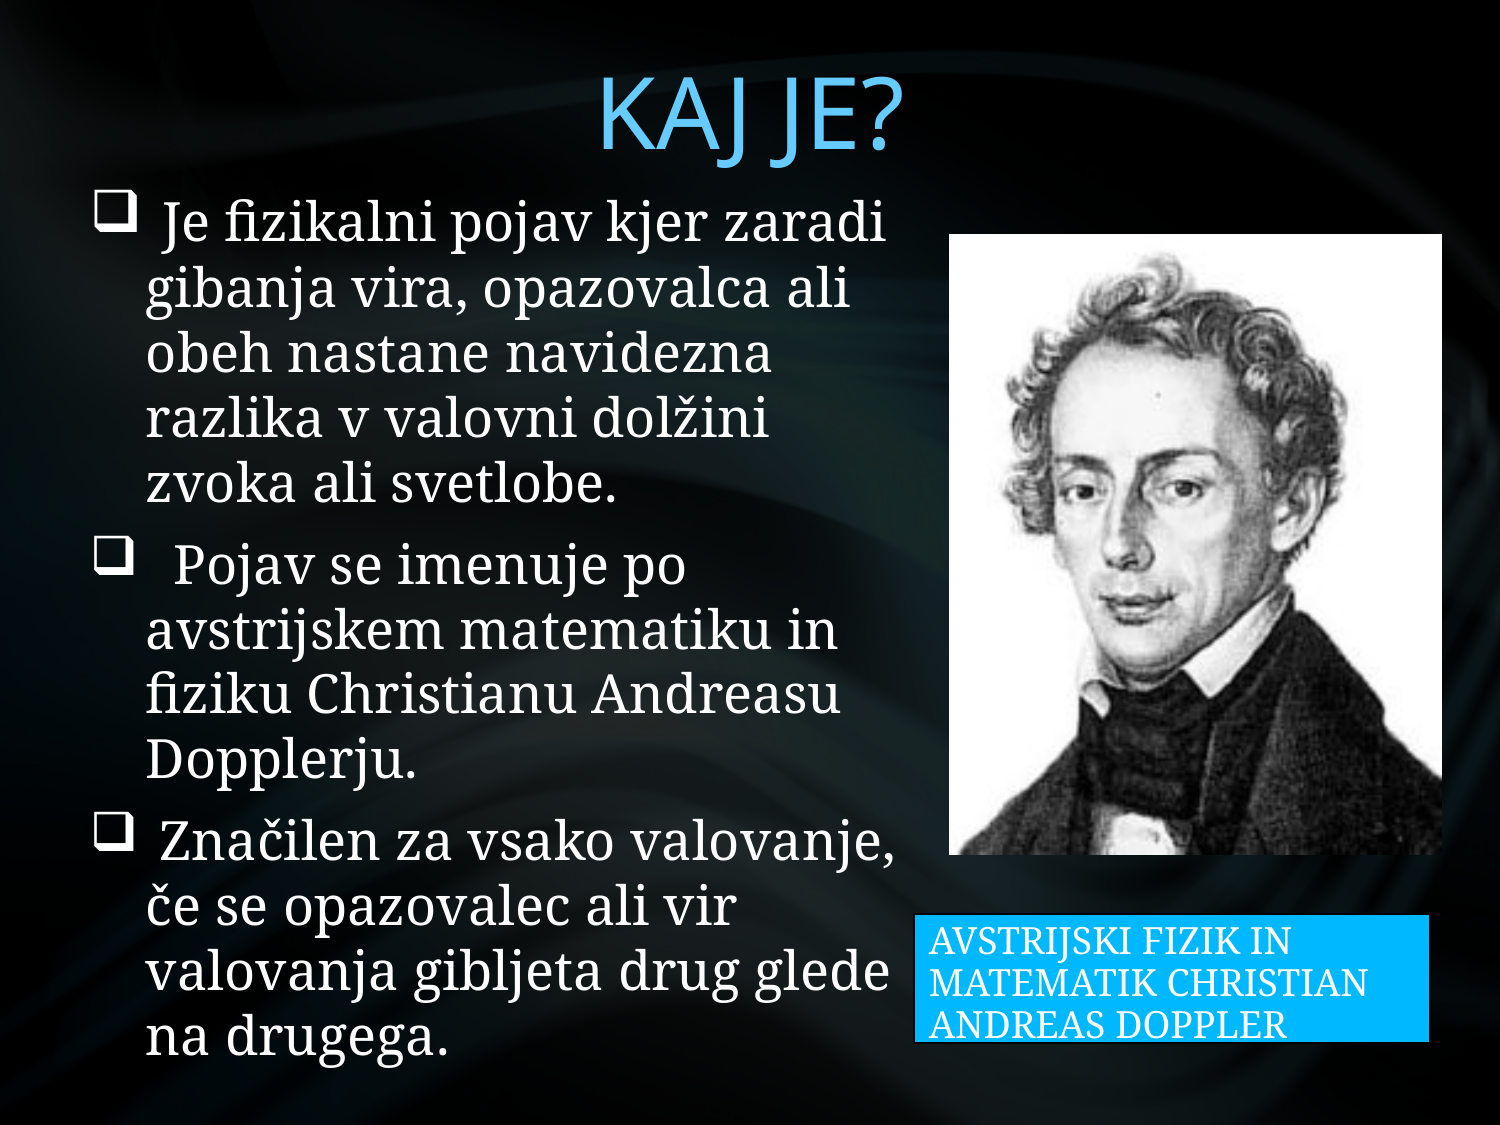

# KAJ JE?
 Je fizikalni pojav kjer zaradi gibanja vira, opazovalca ali obeh nastane navidezna razlika v valovni dolžini zvoka ali svetlobe.
 Pojav se imenuje po avstrijskem matematiku in fiziku Christianu Andreasu Dopplerju.
 Značilen za vsako valovanje, če se opazovalec ali vir valovanja gibljeta drug glede na drugega.
AVSTRIJSKI FIZIK IN MATEMATIK CHRISTIAN ANDREAS DOPPLER